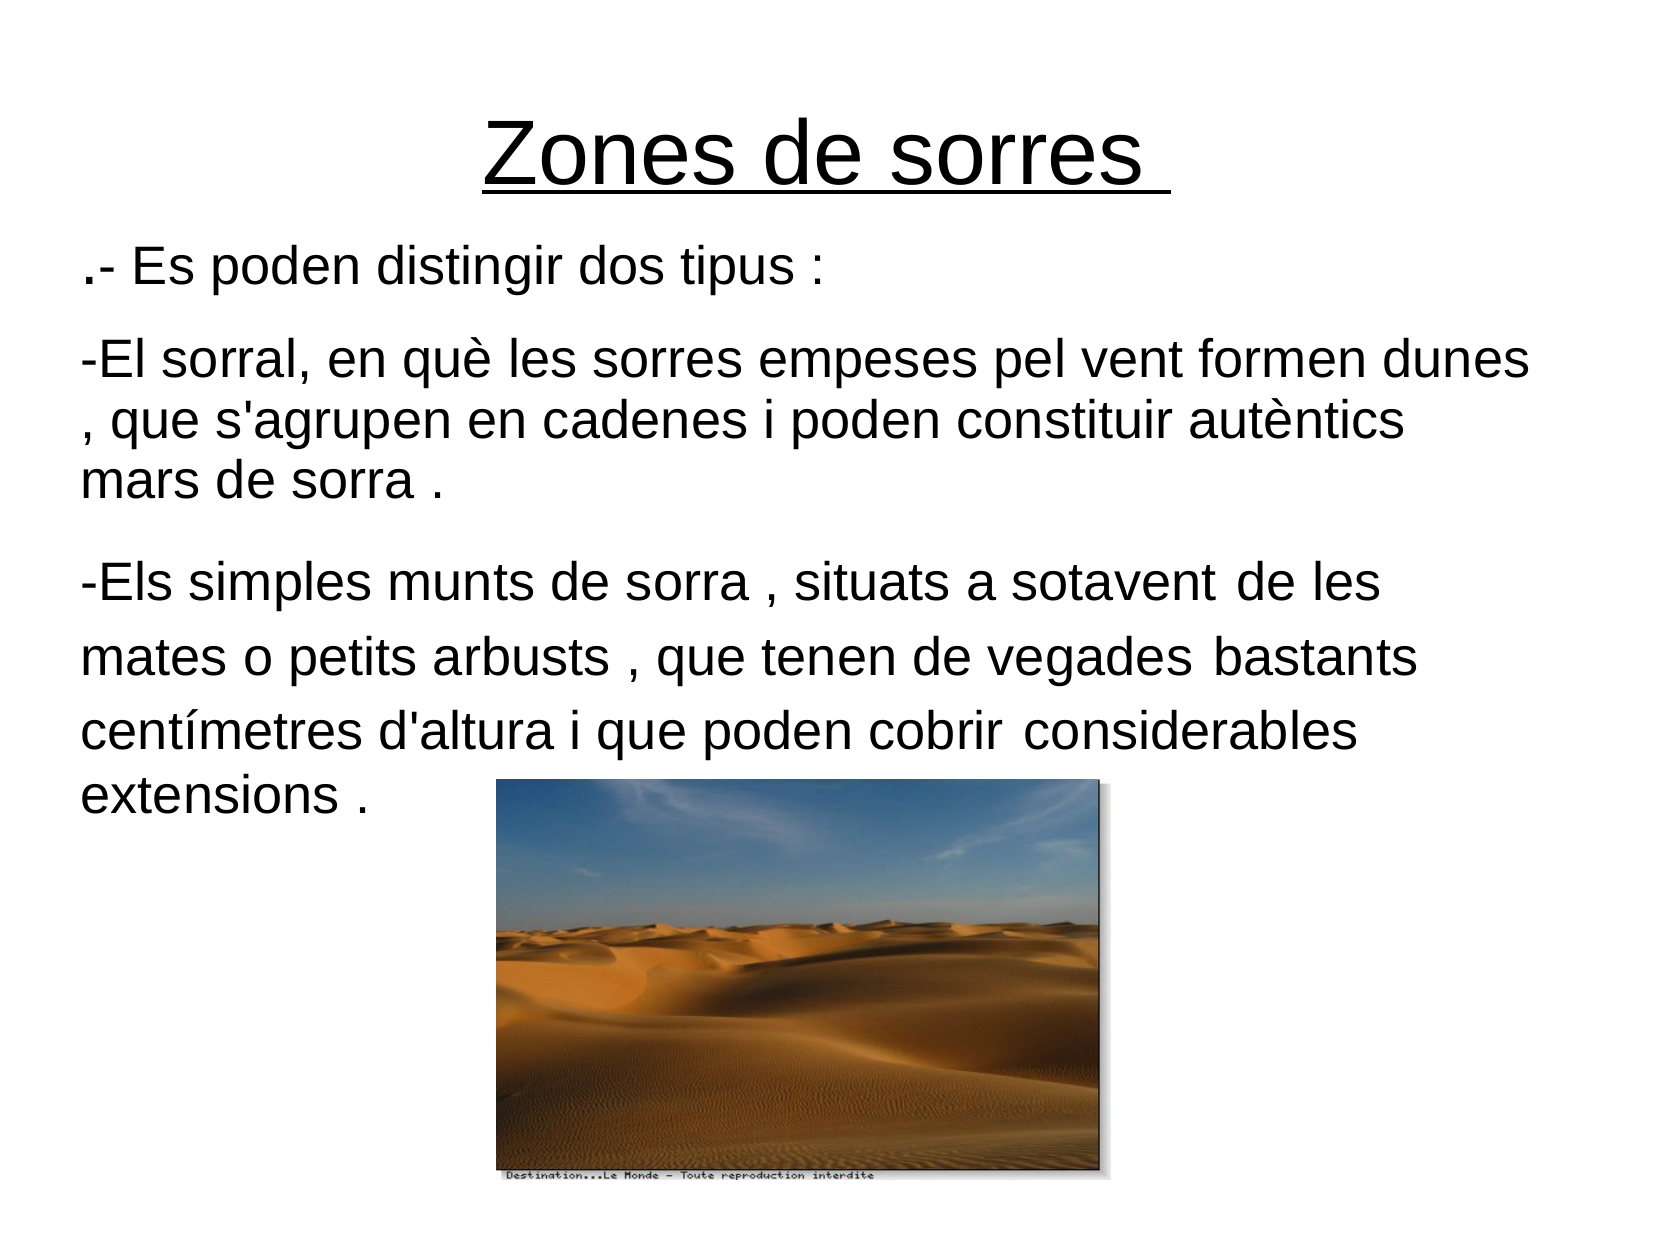

# Zones de sorres
.- Es poden distingir dos tipus :
-El sorral, en què les sorres empeses pel vent formen dunes , que s'agrupen en cadenes i poden constituir autèntics mars de sorra .
-Els simples munts de sorra , situats a sotavent de les mates o petits arbusts , que tenen de vegades bastants centímetres d'altura i que poden cobrir considerables extensions .